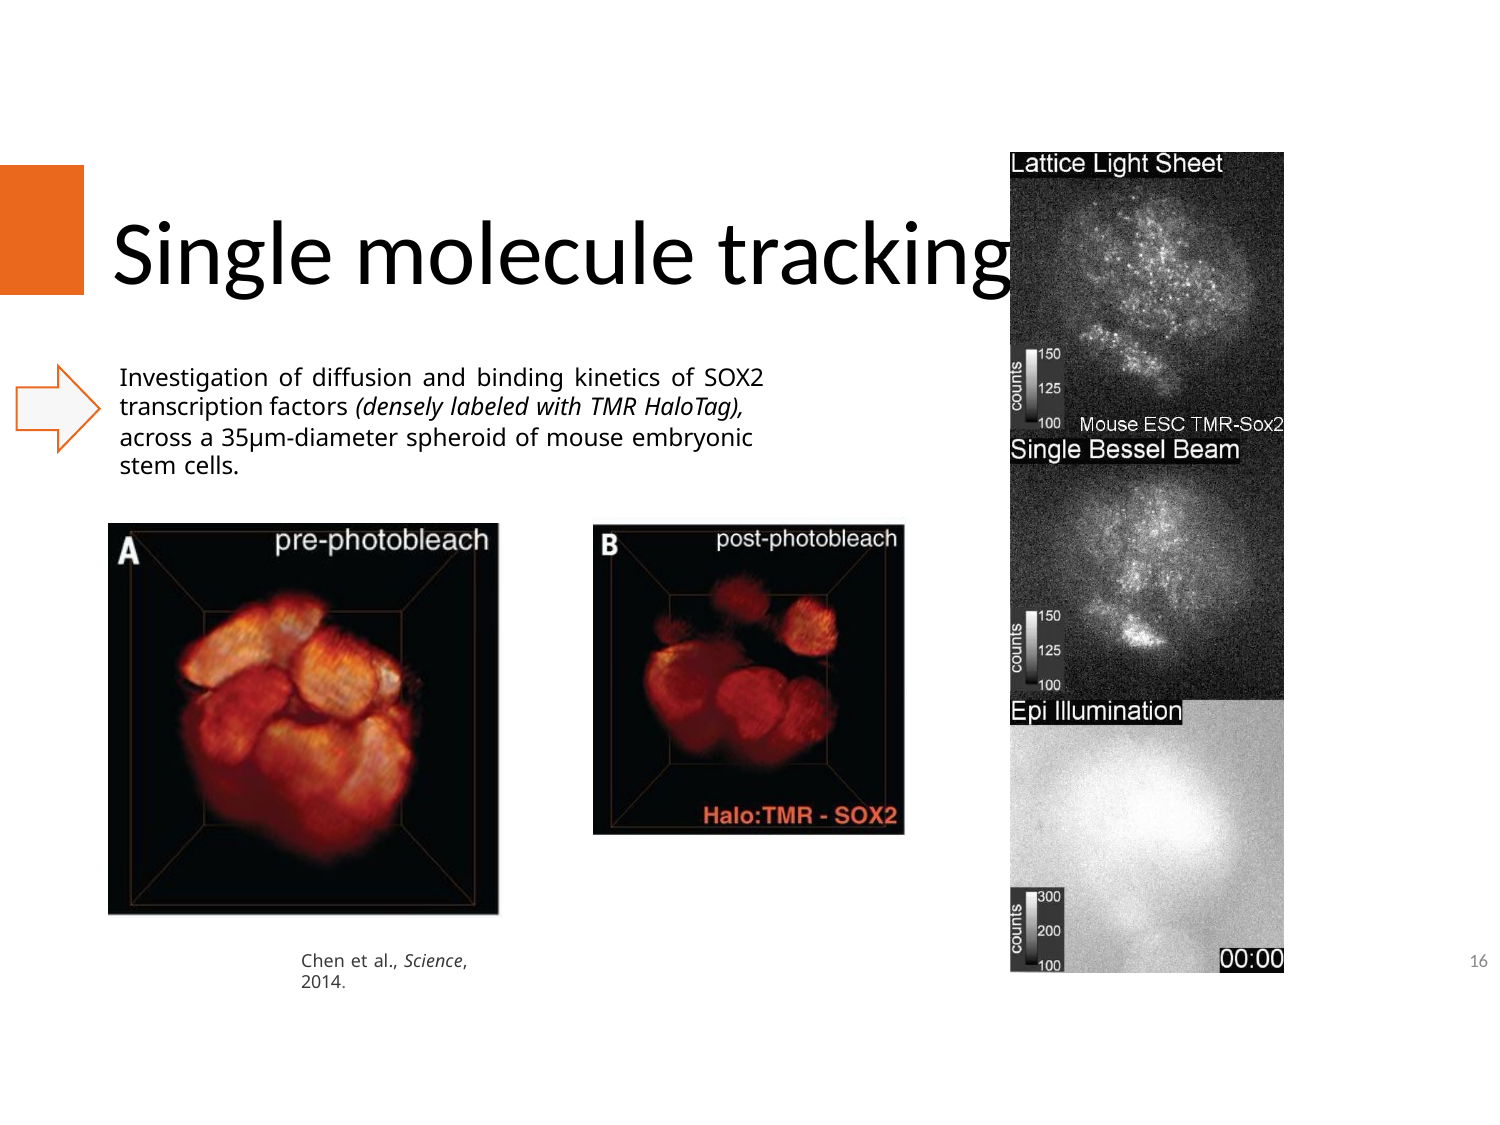

# Single molecule tracking
Investigation of diffusion and binding kinetics of SOX2 transcription factors (densely labeled with TMR HaloTag),
across a 35µm-diameter spheroid of mouse embryonic stem cells.
Chen et al., Science, 2014.
16